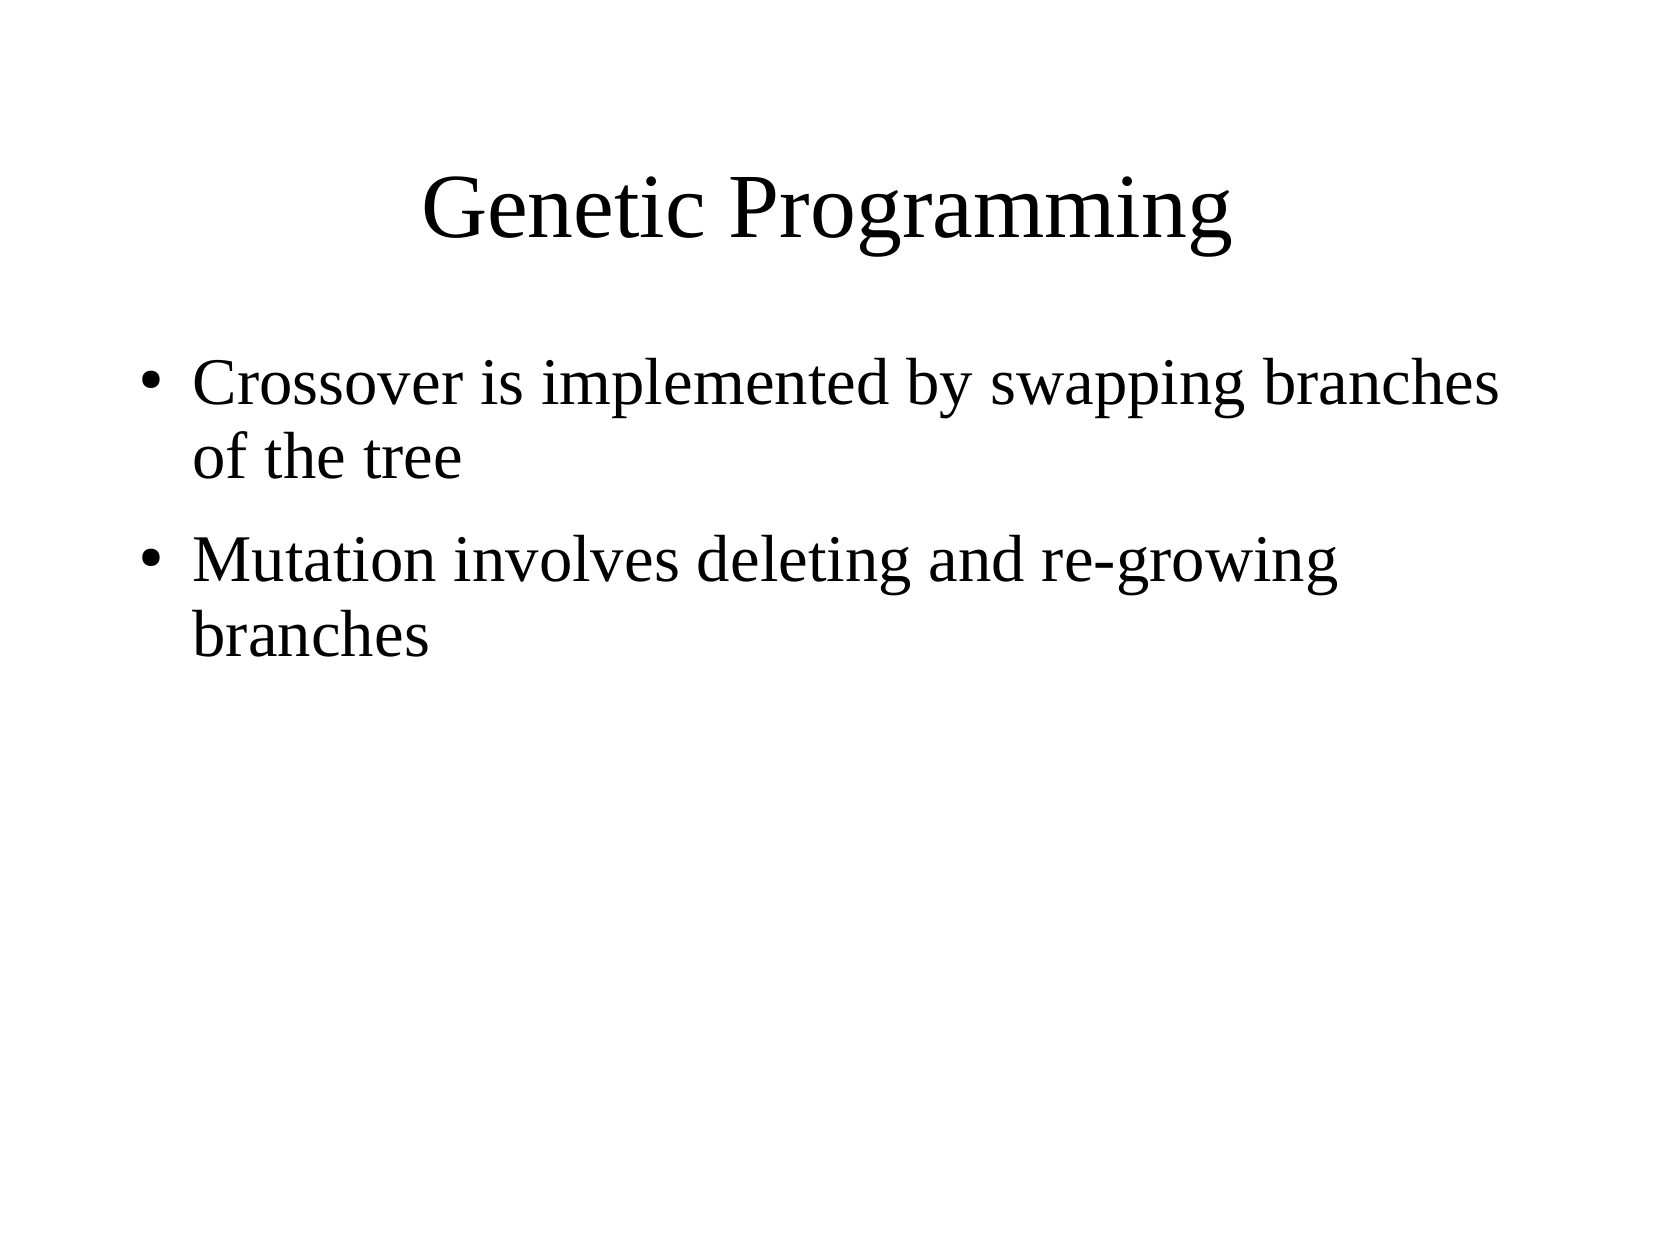

# Genetic Programming
Crossover is implemented by swapping branches of the tree
Mutation involves deleting and re-growing branches